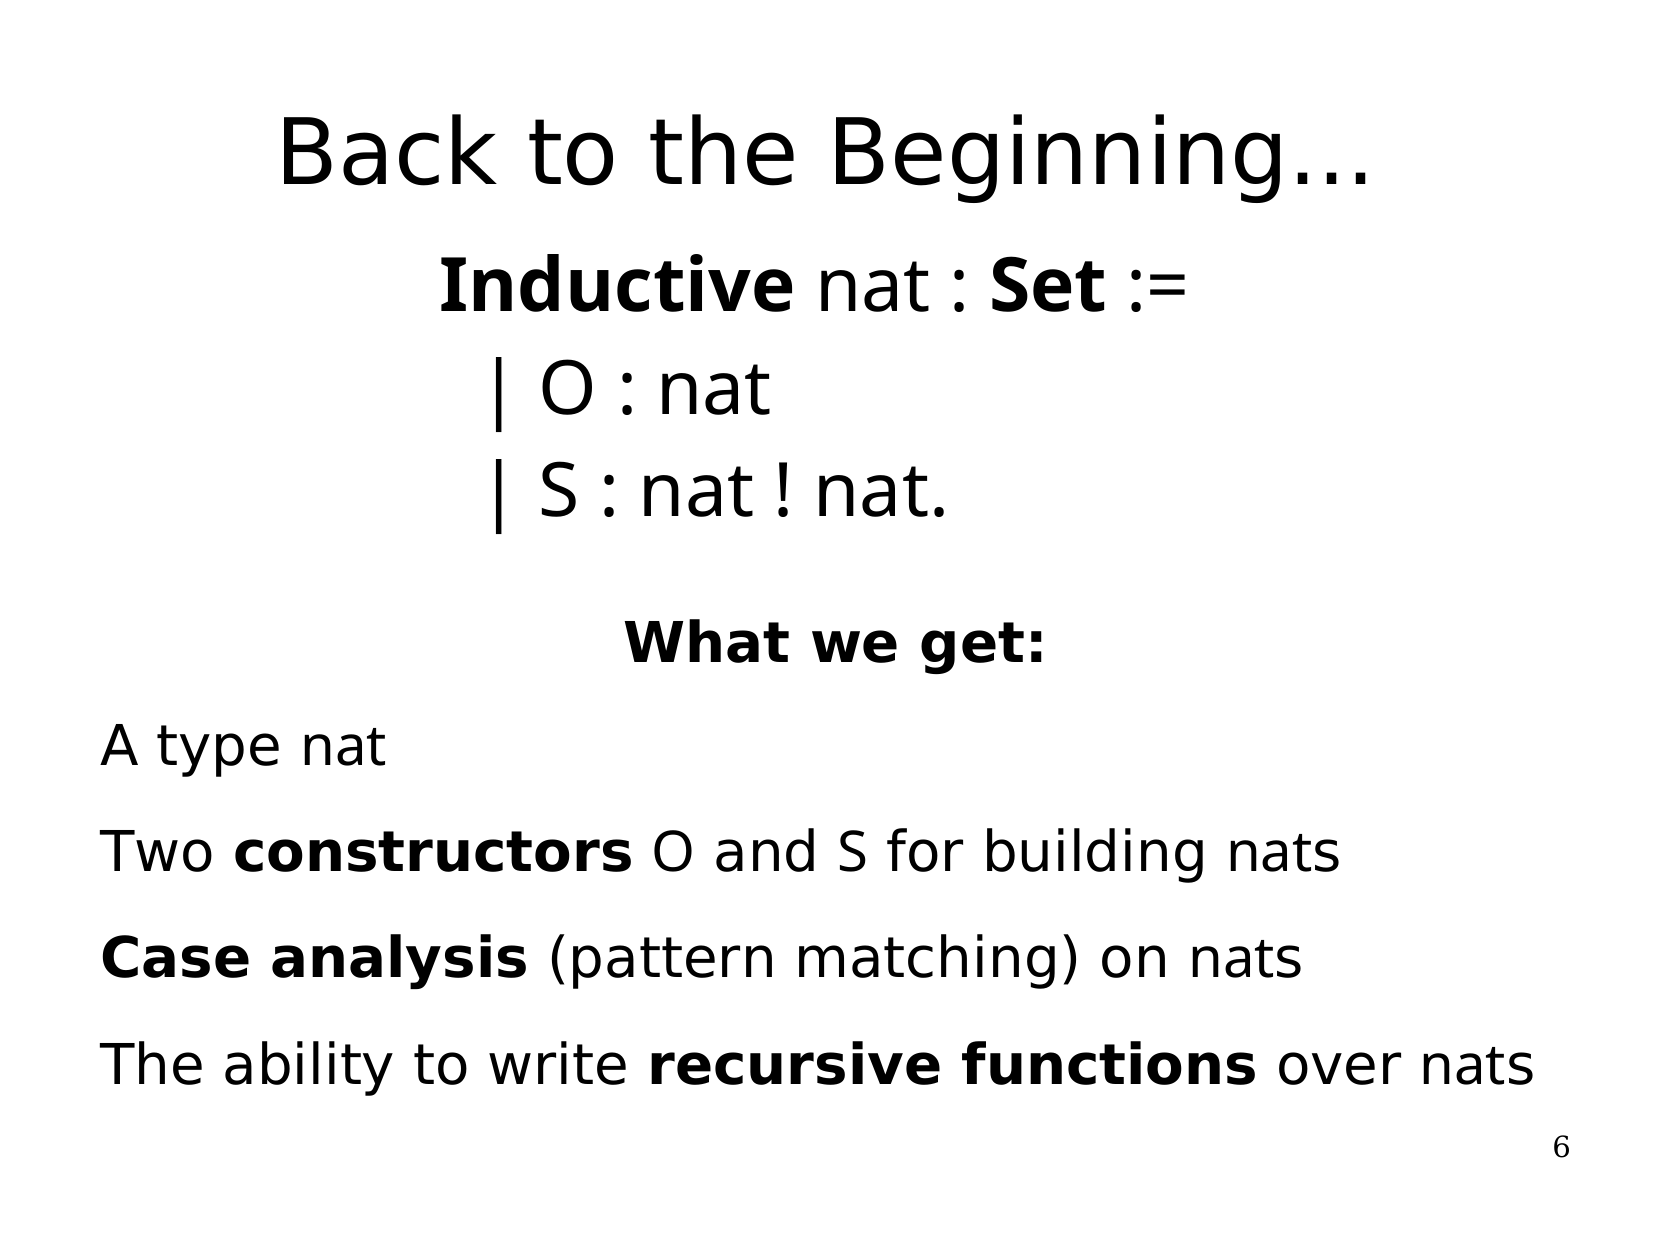

# Back to the Beginning...
Inductive nat : Set :=
 | O : nat
 | S : nat ! nat.
What we get:
A type nat
Two constructors O and S for building nats
Case analysis (pattern matching) on nats
The ability to write recursive functions over nats
6